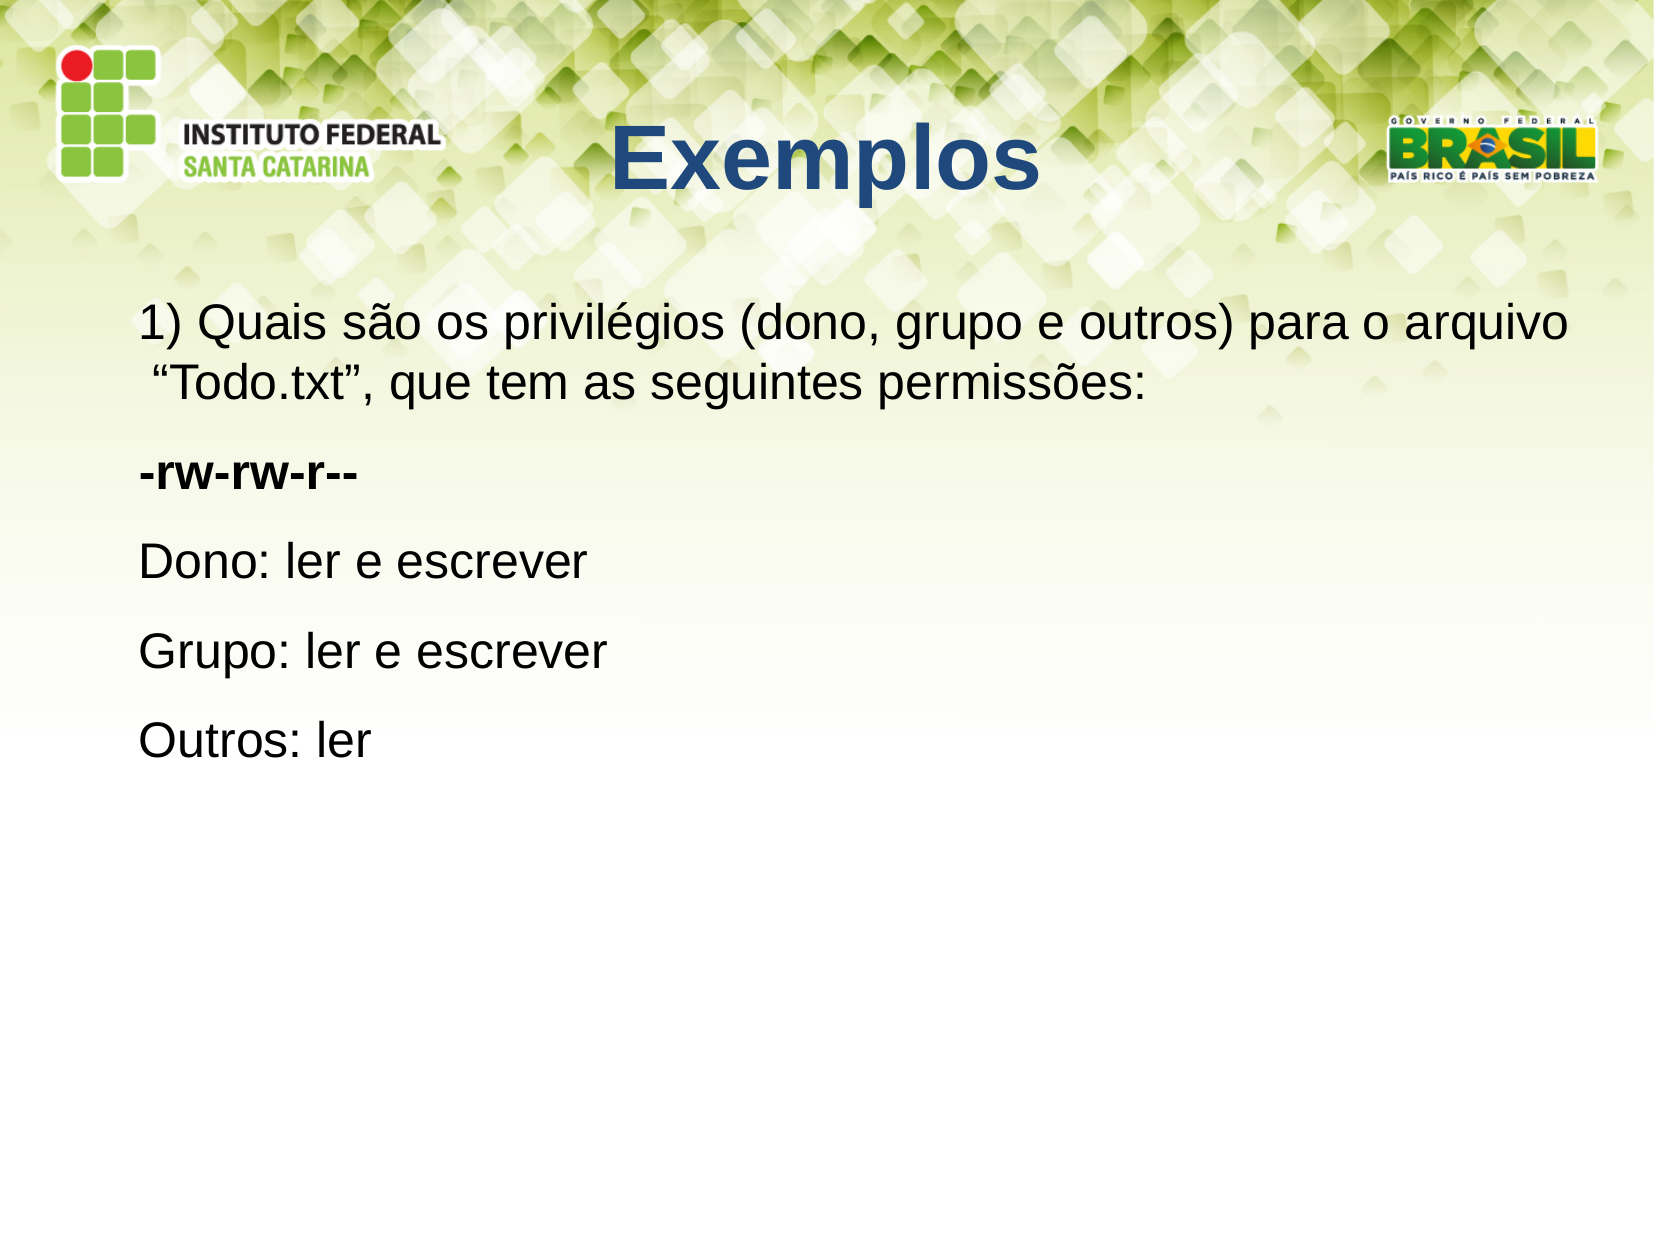

# Exemplos
1) Quais são os privilégios (dono, grupo e outros) para o arquivo “Todo.txt”, que tem as seguintes permissões:
-rw-rw-r--
Dono: ler e escrever
Grupo: ler e escrever
Outros: ler